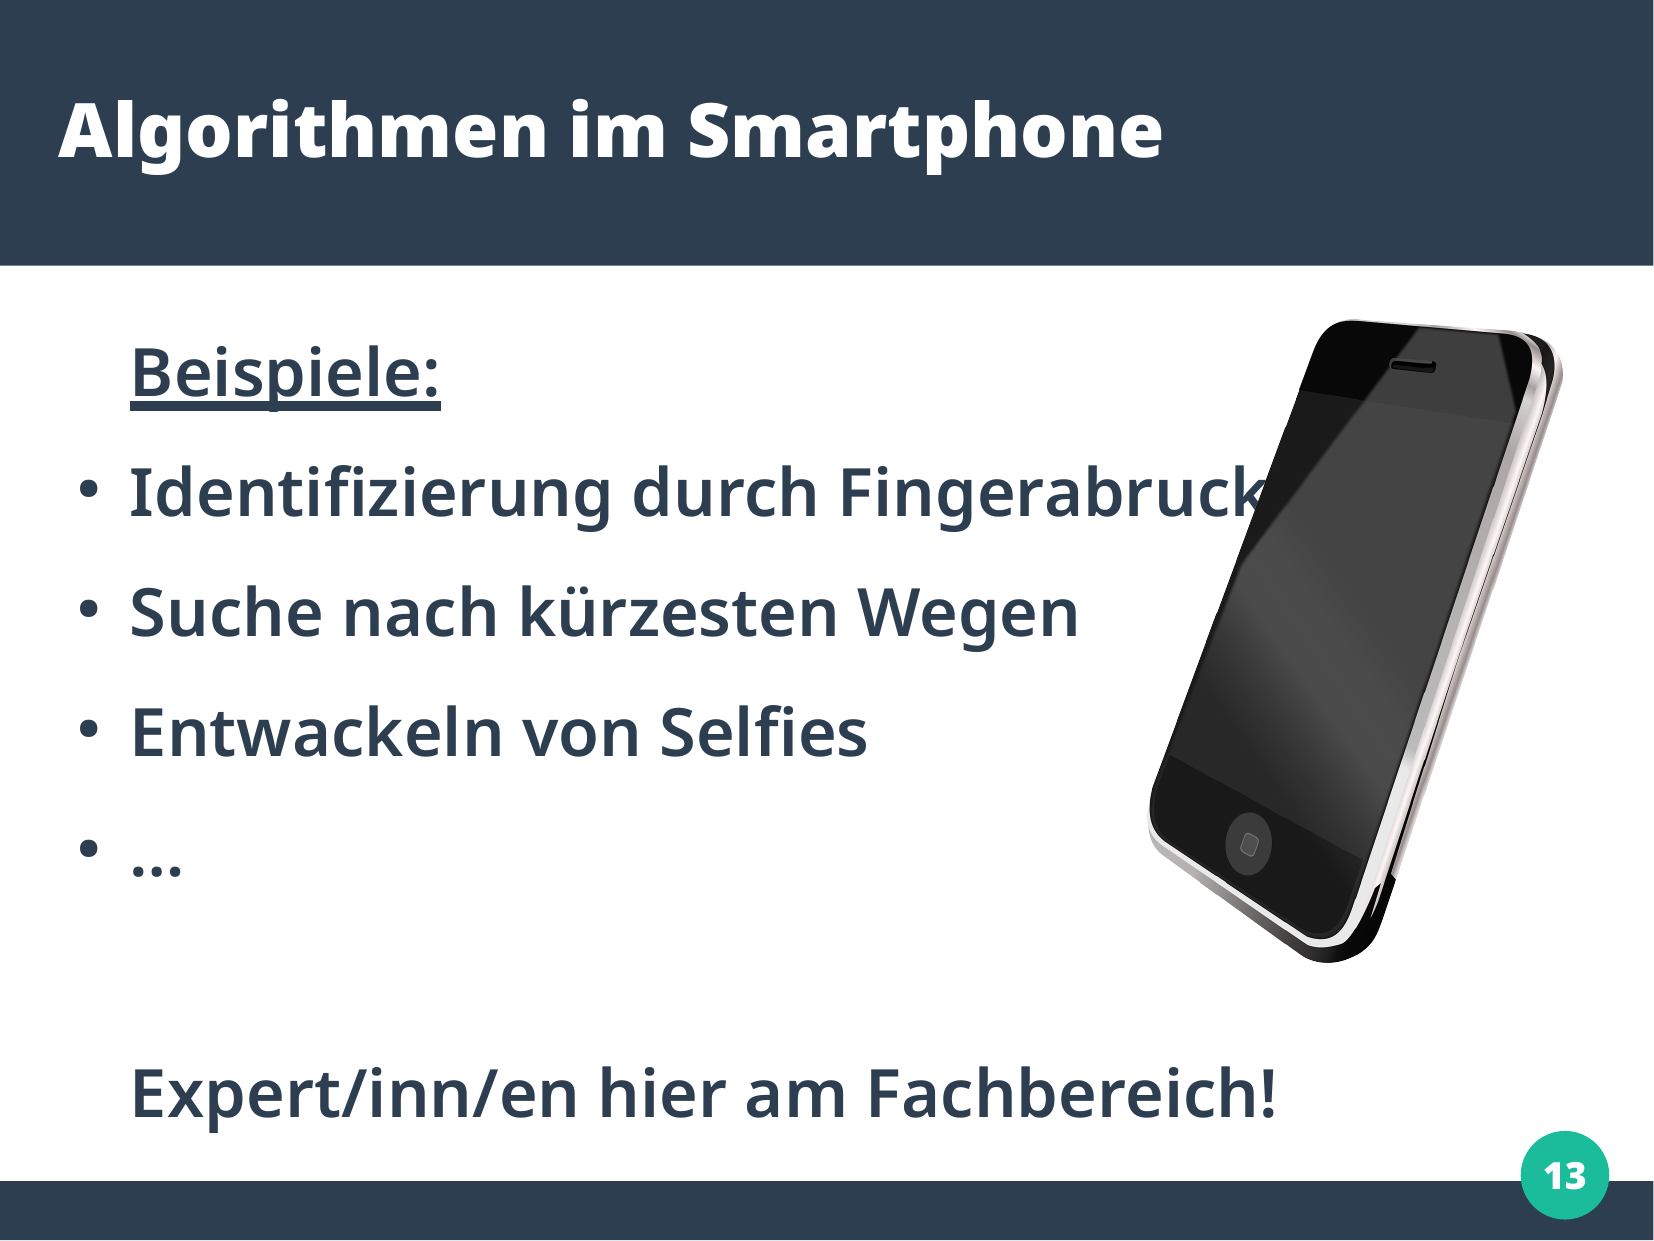

# Algorithmen im Smartphone
Beispiele:
Identifizierung durch Fingerabruck
Suche nach kürzesten Wegen
Entwackeln von Selfies
…
Expert/inn/en hier am Fachbereich!
13